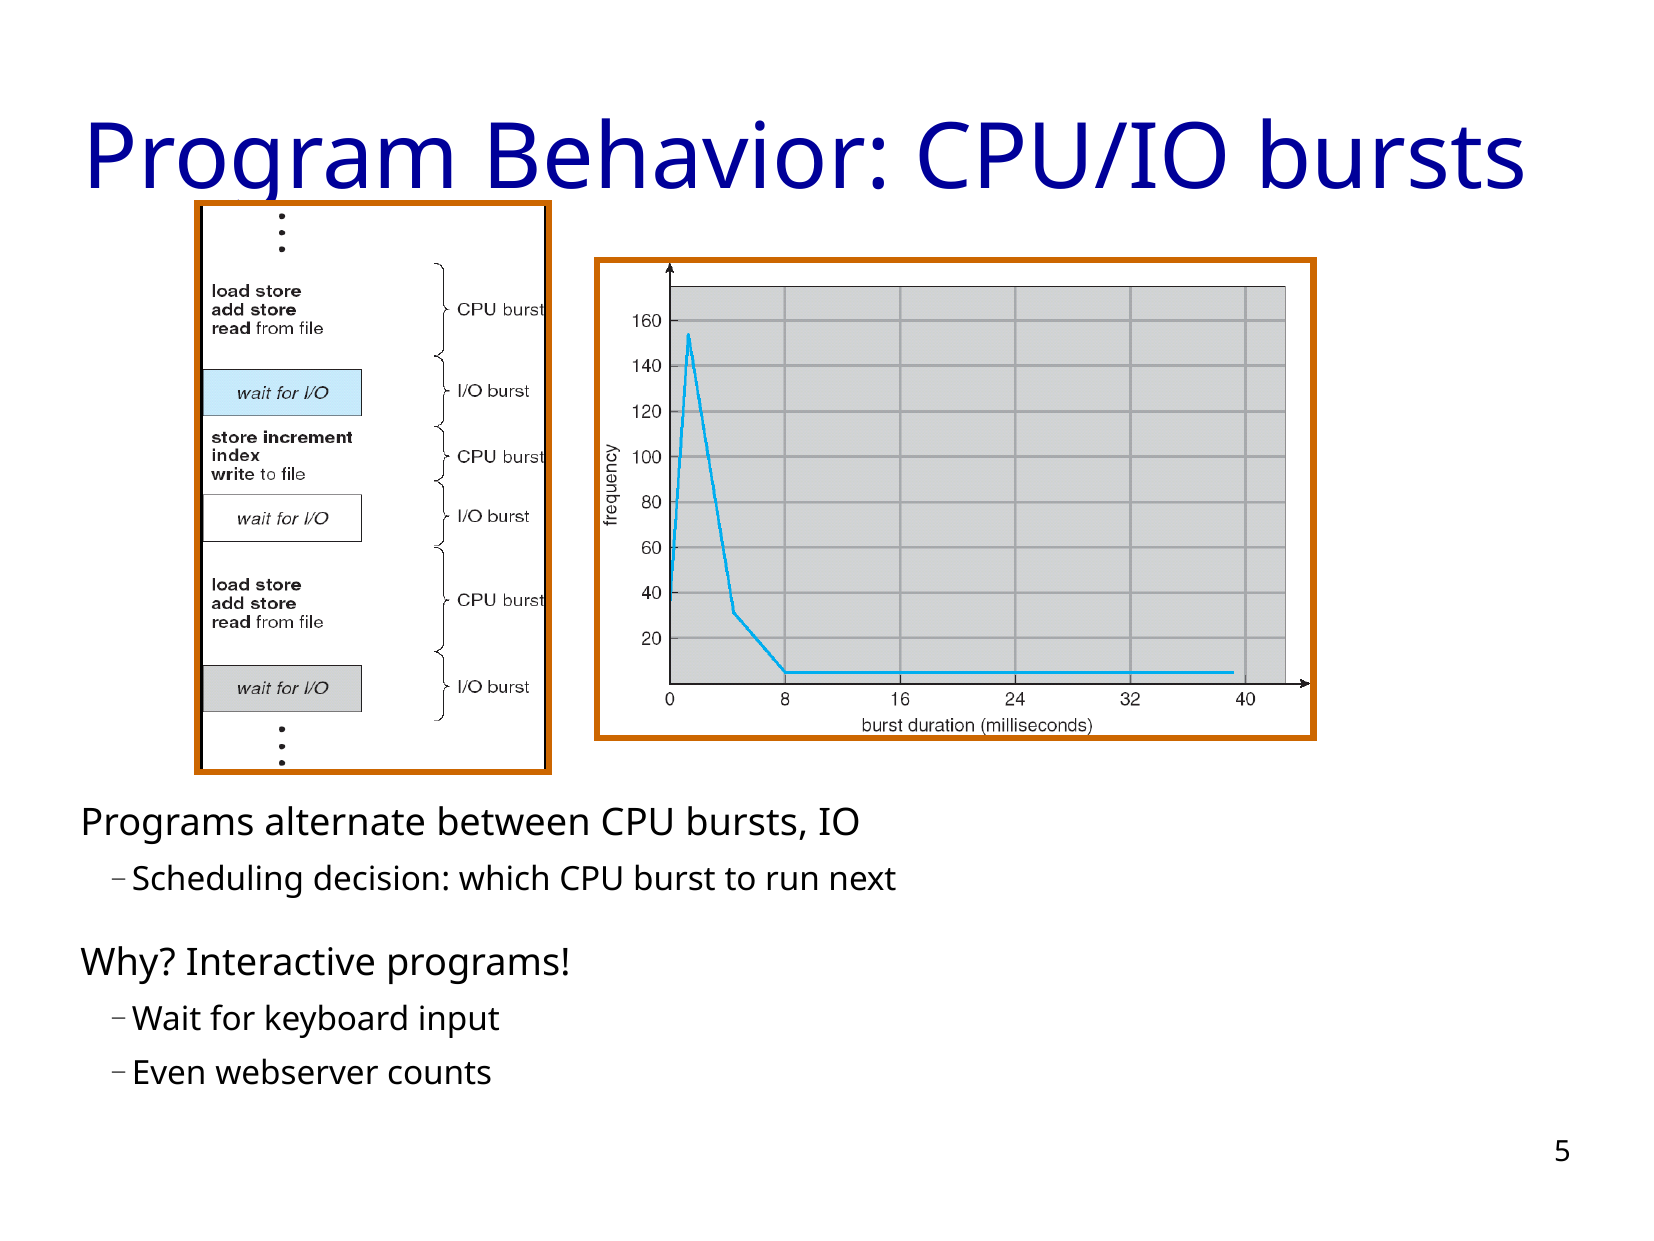

# Program Behavior: CPU/IO bursts
Programs alternate between CPU bursts, IO
Scheduling decision: which CPU burst to run next
Why? Interactive programs!
Wait for keyboard input
Even webserver counts
5